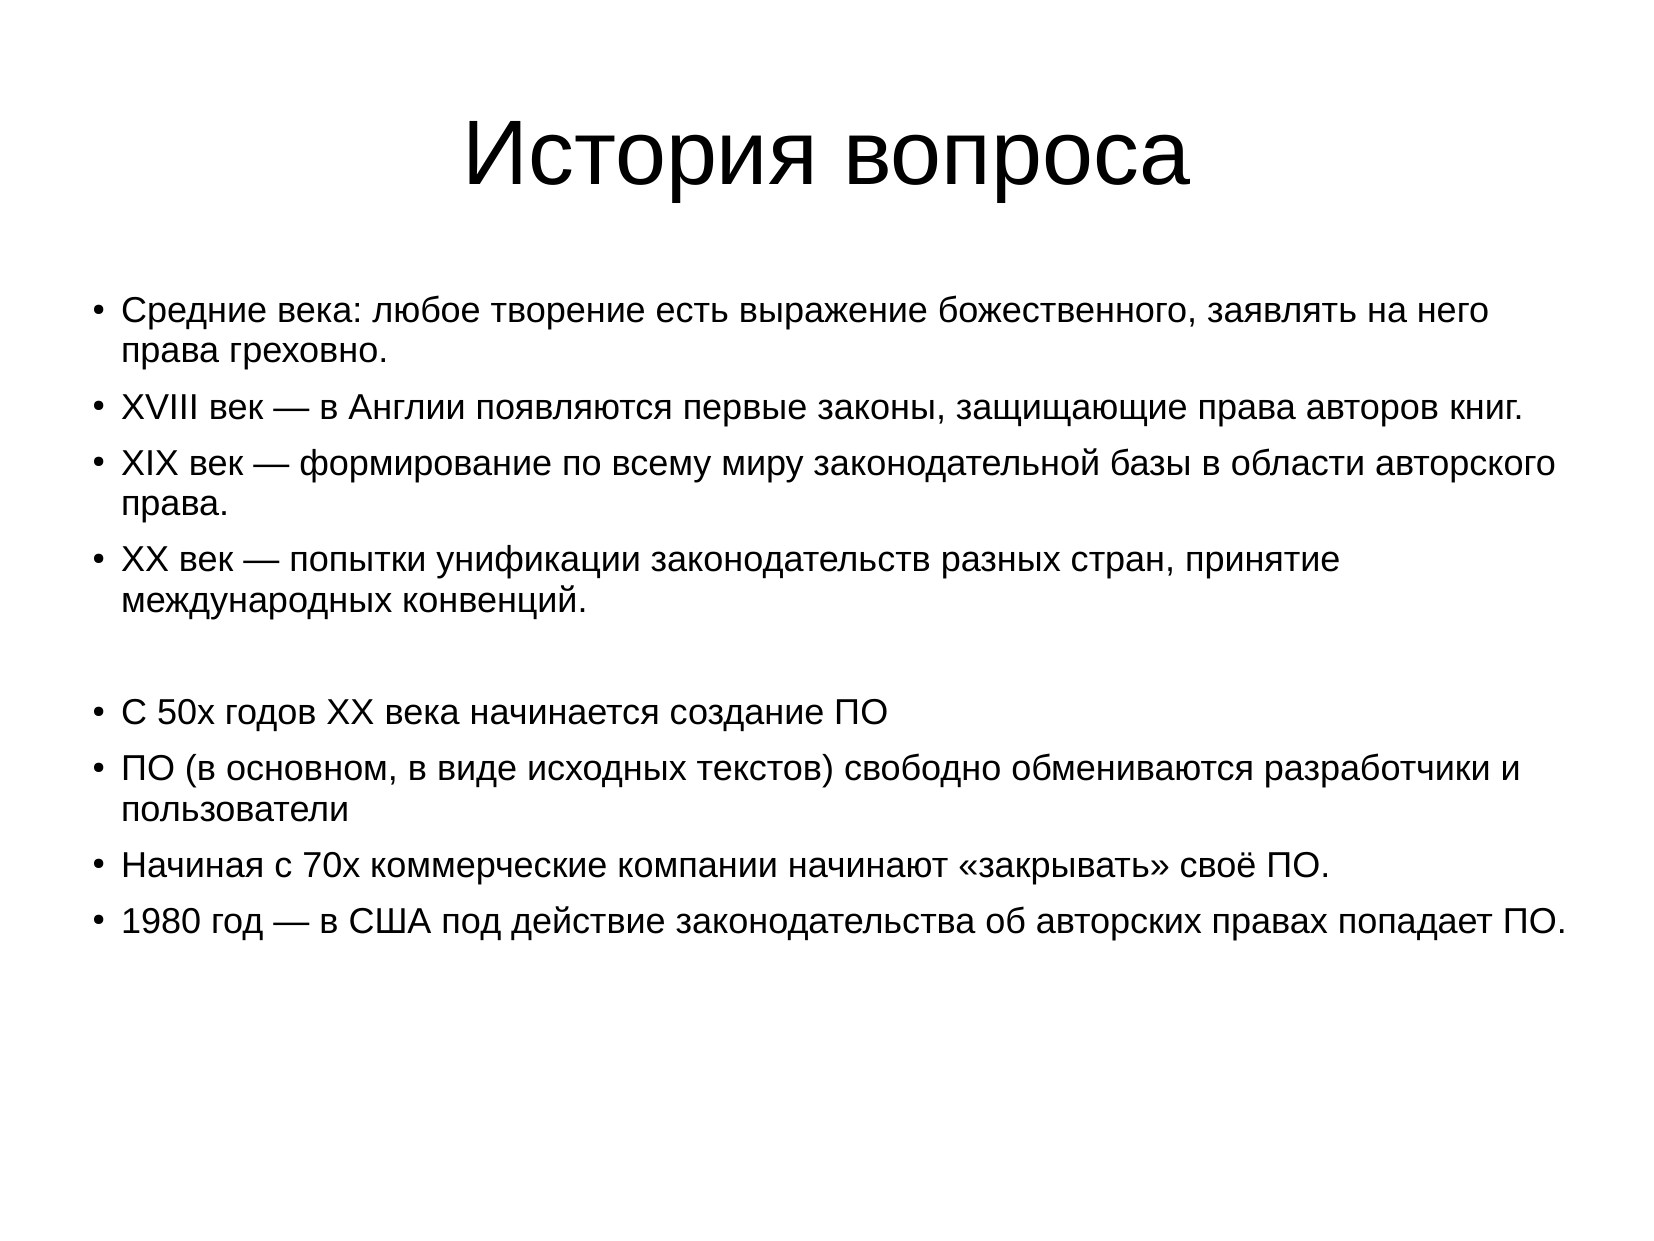

# История вопроса
Средние века: любое творение есть выражение божественного, заявлять на него права греховно.
XVIII век — в Англии появляются первые законы, защищающие права авторов книг.
XIX век — формирование по всему миру законодательной базы в области авторского права.
XX век — попытки унификации законодательств разных стран, принятие международных конвенций.
С 50х годов XX века начинается создание ПО
ПО (в основном, в виде исходных текстов) свободно обмениваются разработчики и пользователи
Начиная с 70х коммерческие компании начинают «закрывать» своё ПО.
1980 год — в США под действие законодательства об авторских правах попадает ПО.